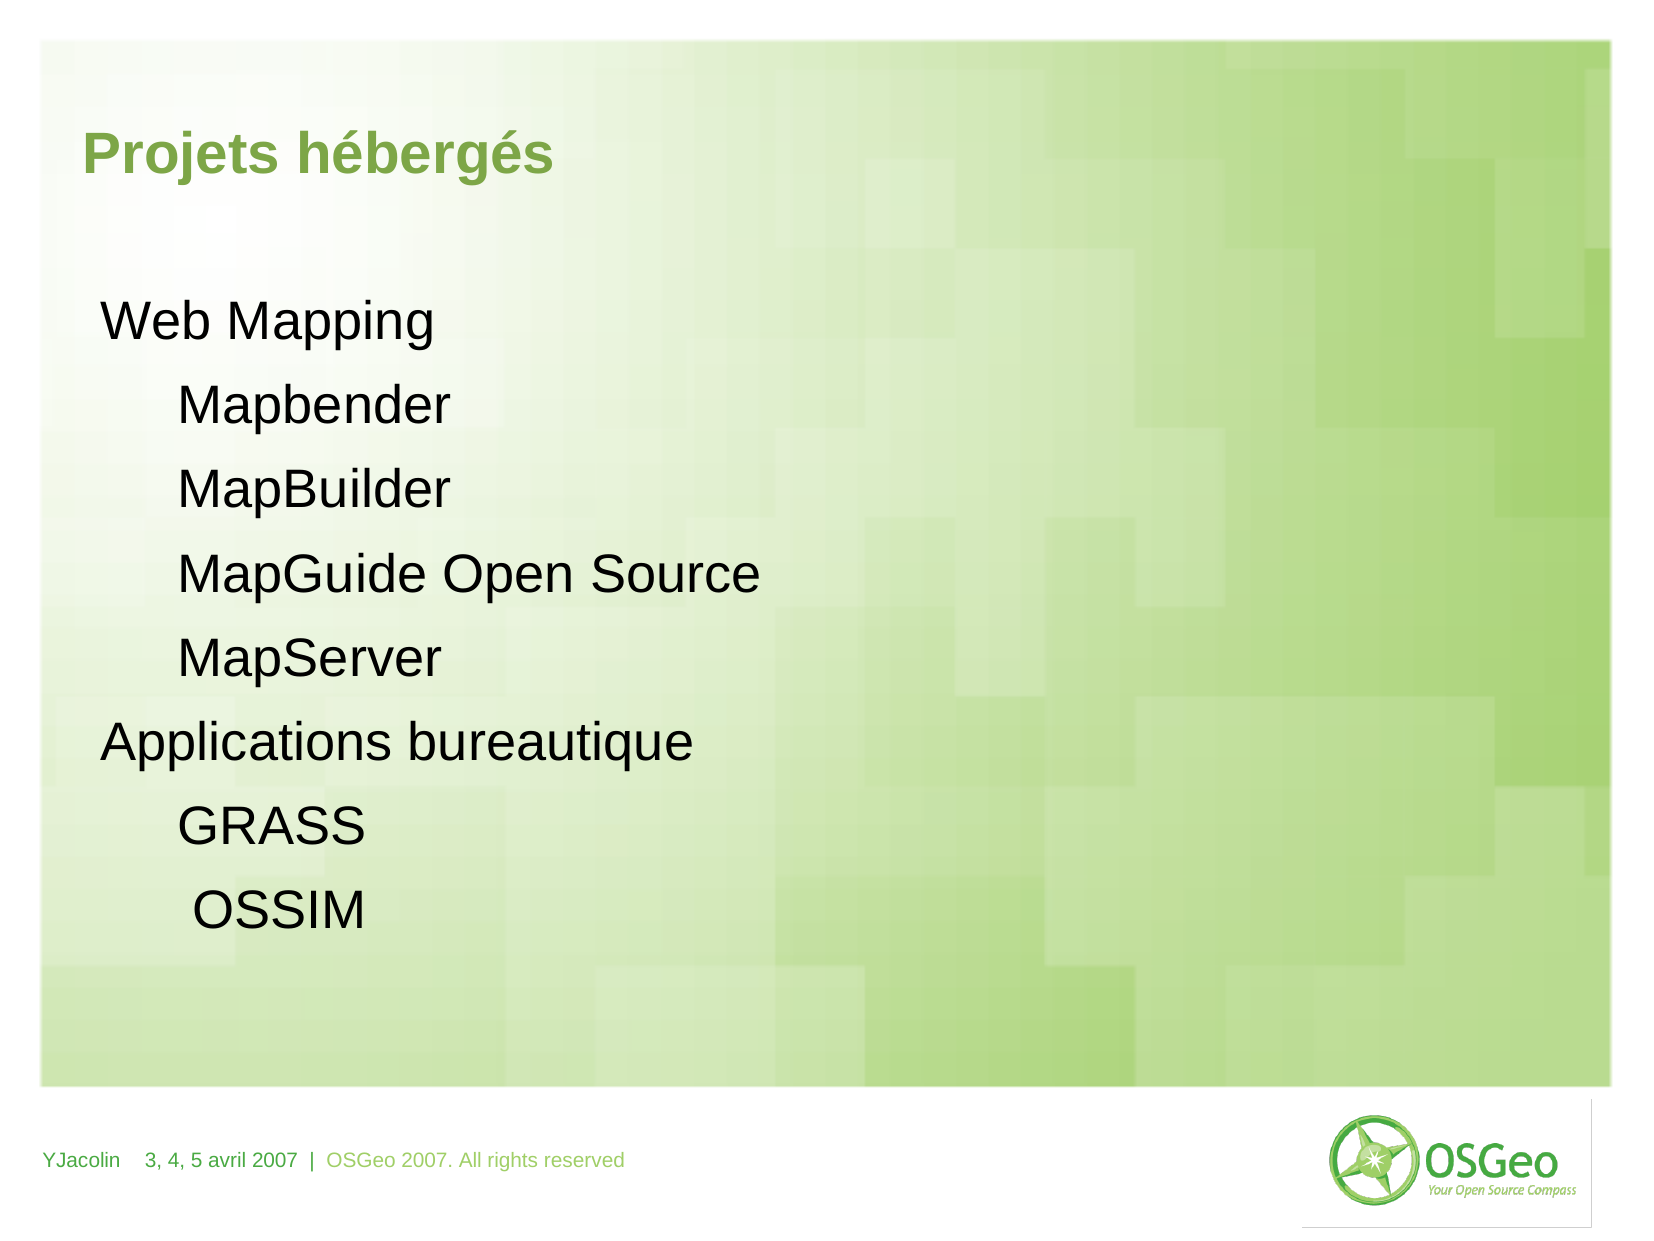

# Projets hébergés
Web Mapping
Mapbender
MapBuilder
MapGuide Open Source
MapServer
Applications bureautique
GRASS
 OSSIM